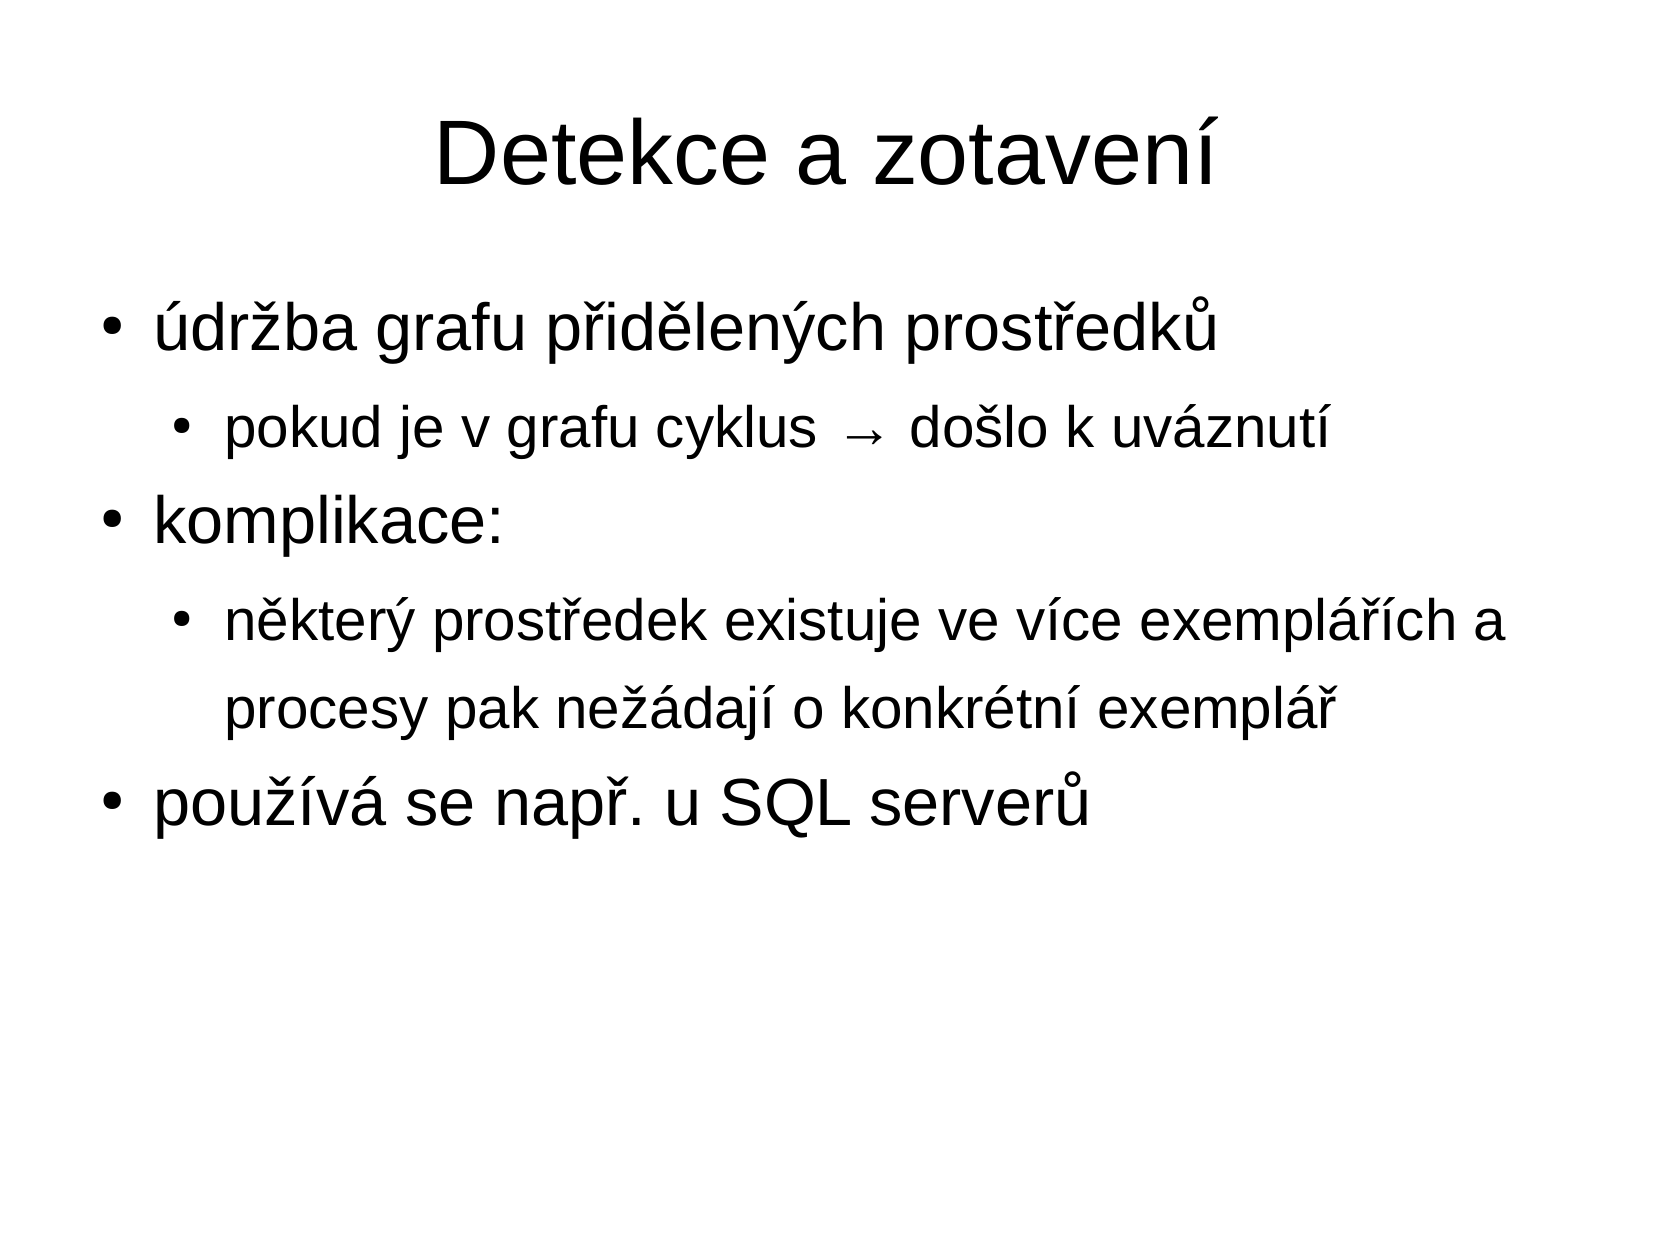

# Detekce a zotavení
údržba grafu přidělených prostředků
pokud je v grafu cyklus → došlo k uváznutí
komplikace:
některý prostředek existuje ve více exemplářích a
procesy pak nežádají o konkrétní exemplář
používá se např. u SQL serverů